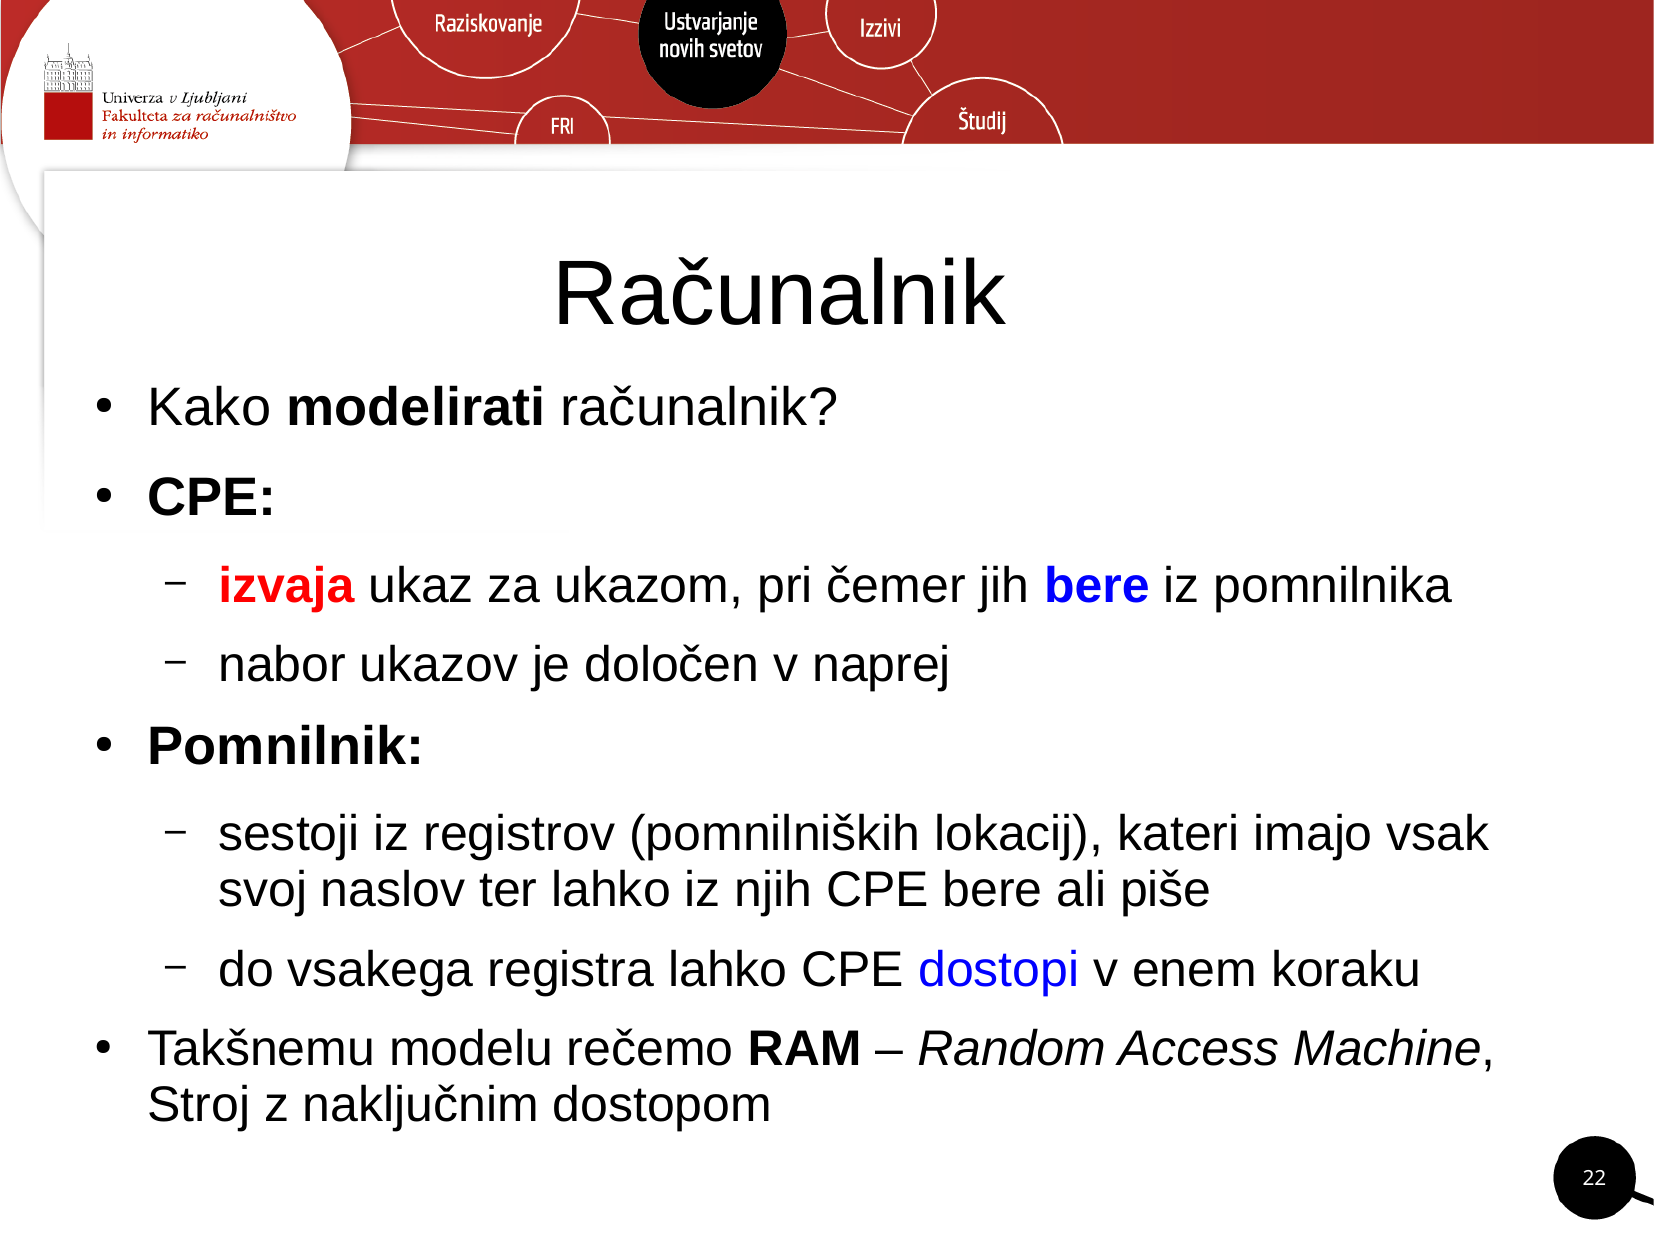

# Računalnik
Kako modelirati računalnik?
CPE:
izvaja ukaz za ukazom, pri čemer jih bere iz pomnilnika
nabor ukazov je določen v naprej
Pomnilnik:
sestoji iz registrov (pomnilniških lokacij), kateri imajo vsak svoj naslov ter lahko iz njih CPE bere ali piše
do vsakega registra lahko CPE dostopi v enem koraku
Takšnemu modelu rečemo RAM – Random Access Machine, Stroj z naključnim dostopom